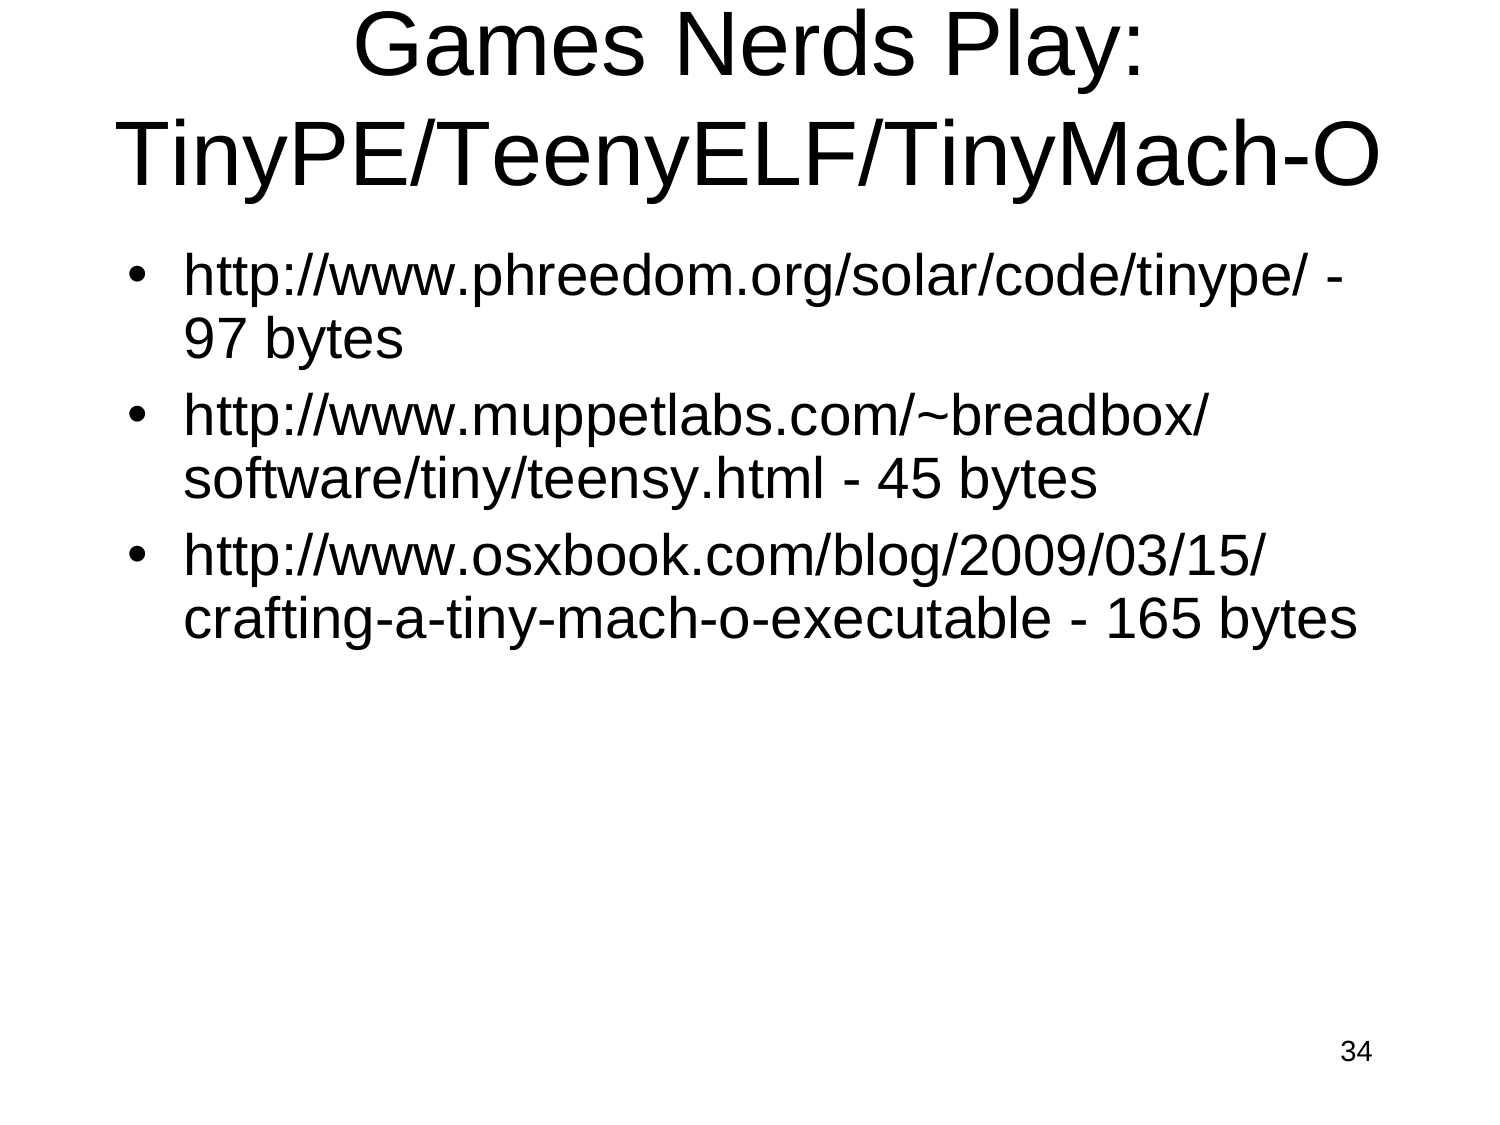

# Games Nerds Play: TinyPE/TeenyELF/TinyMach-O
http://www.phreedom.org/solar/code/tinype/ - 97 bytes
http://www.muppetlabs.com/~breadbox/software/tiny/teensy.html - 45 bytes
http://www.osxbook.com/blog/2009/03/15/crafting-a-tiny-mach-o-executable - 165 bytes